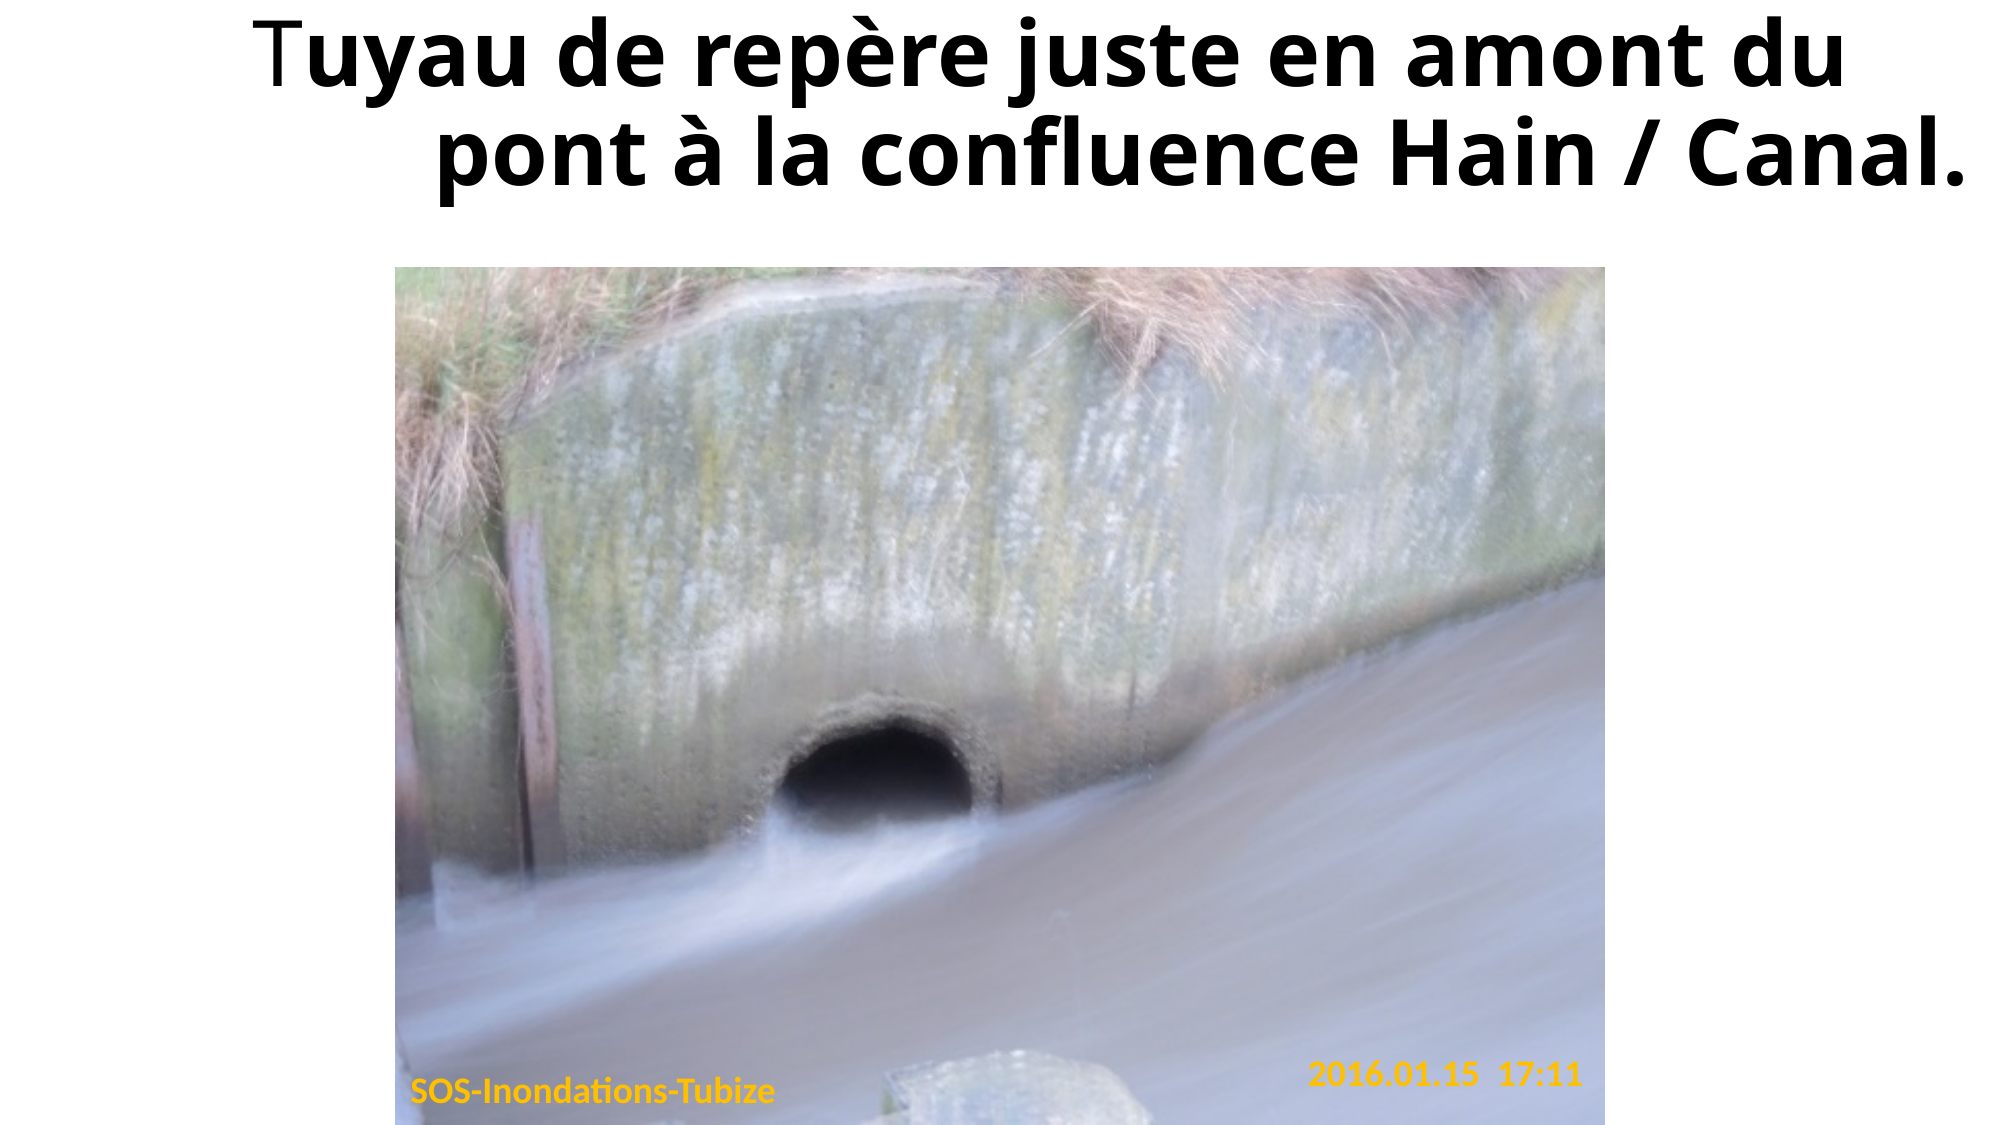

# Tuyau de repère juste en amont du 	 pont à la confluence Hain / Canal.
2016.01.15 17:11
SOS-Inondations-Tubize